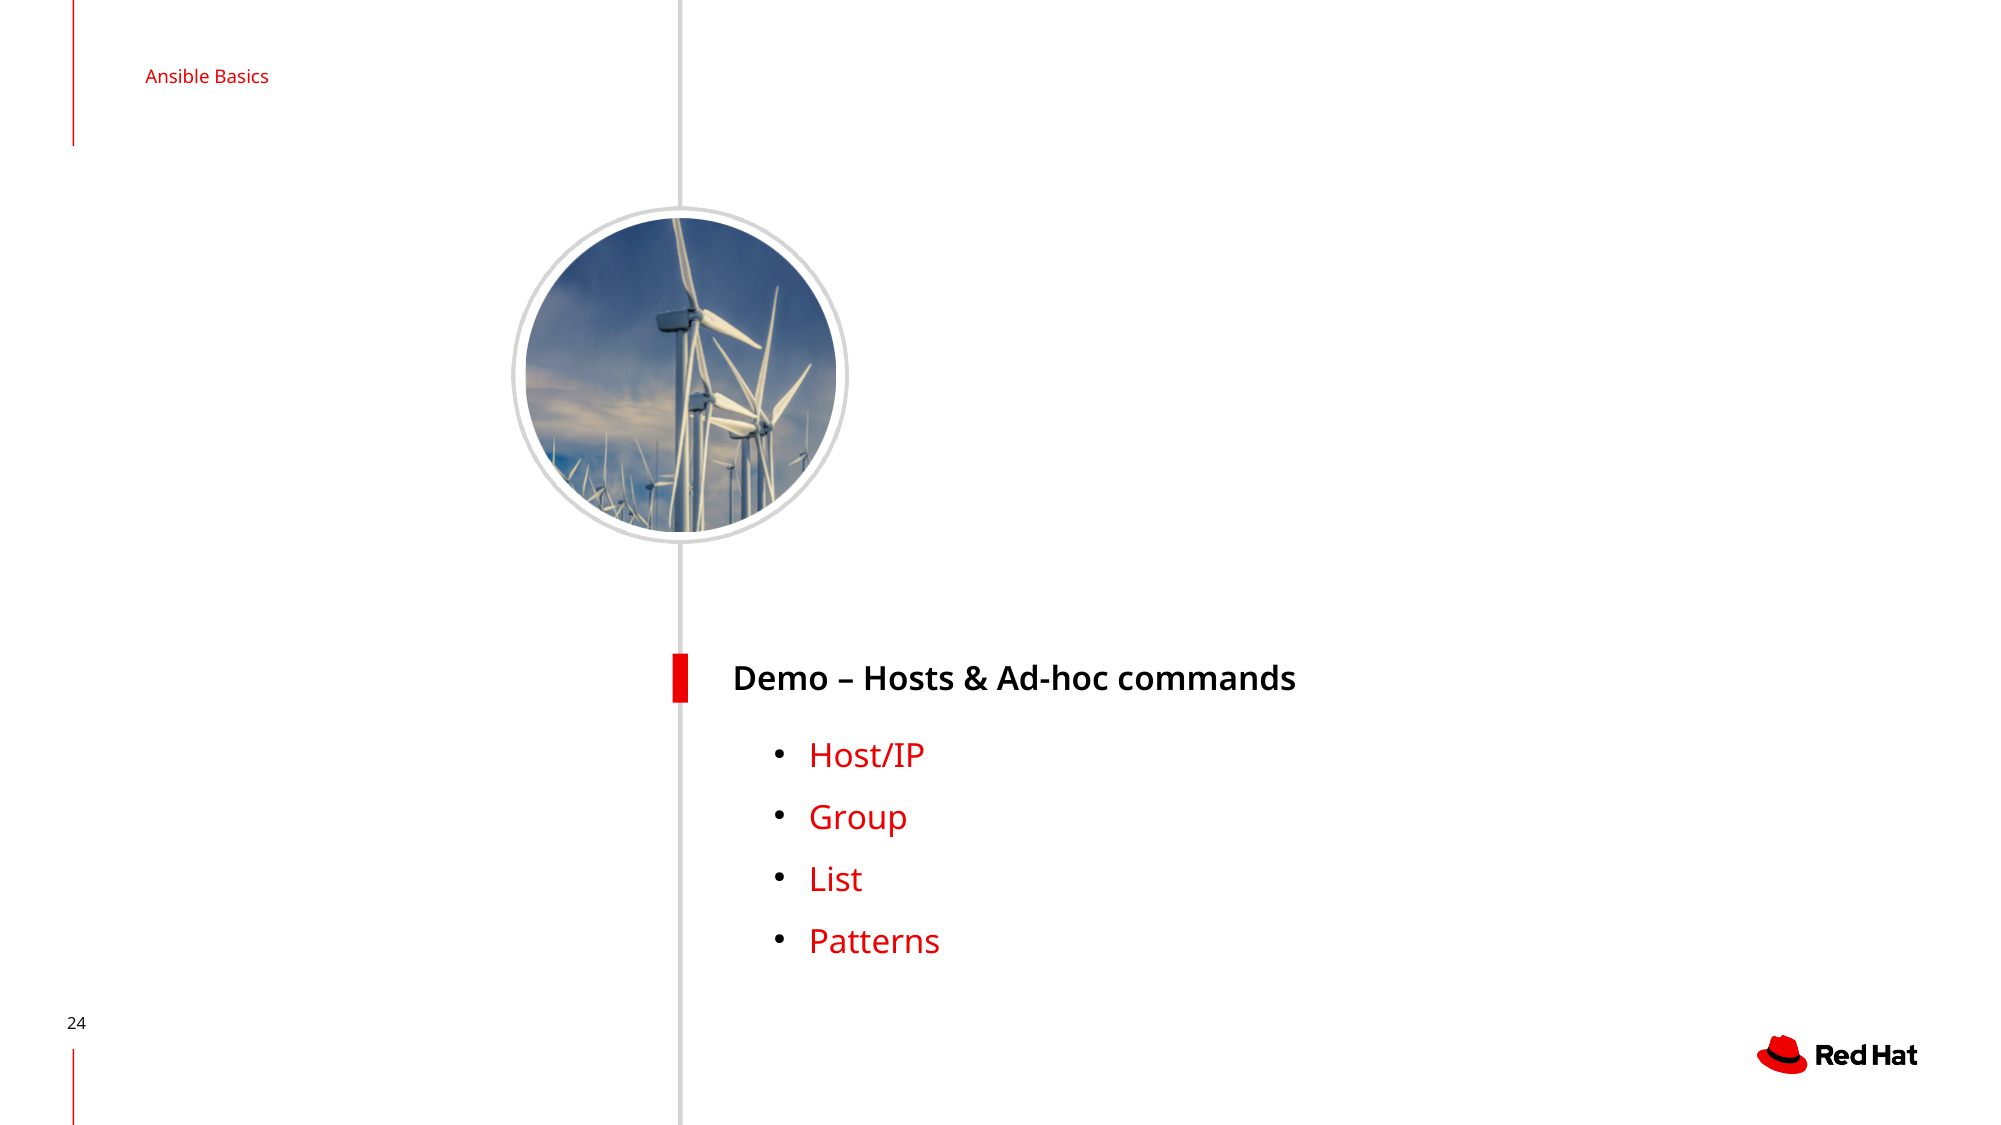

# Ansible Basics
Demo – Hosts & Ad-hoc commands
Host/IP
Group
List
Patterns
24